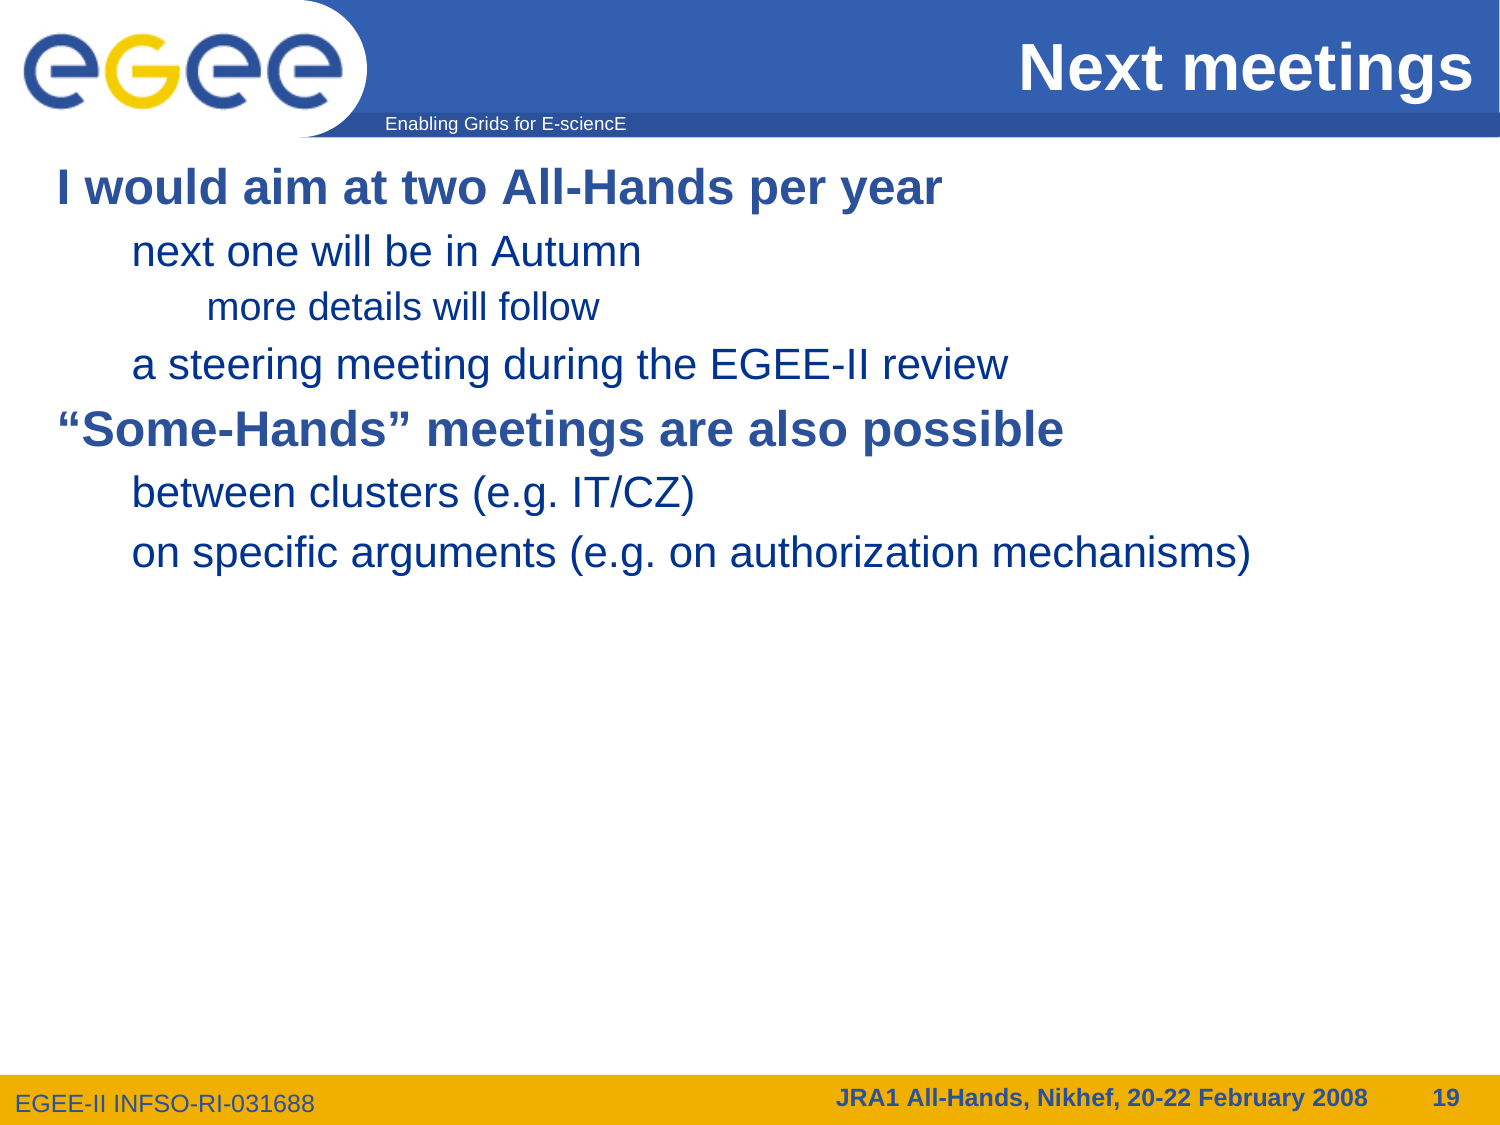

# Next meetings
I would aim at two All-Hands per year
next one will be in Autumn
more details will follow
a steering meeting during the EGEE-II review
“Some-Hands” meetings are also possible
between clusters (e.g. IT/CZ)
on specific arguments (e.g. on authorization mechanisms)
JRA1 All-Hands, Nikhef, 20-22 February 2008
19